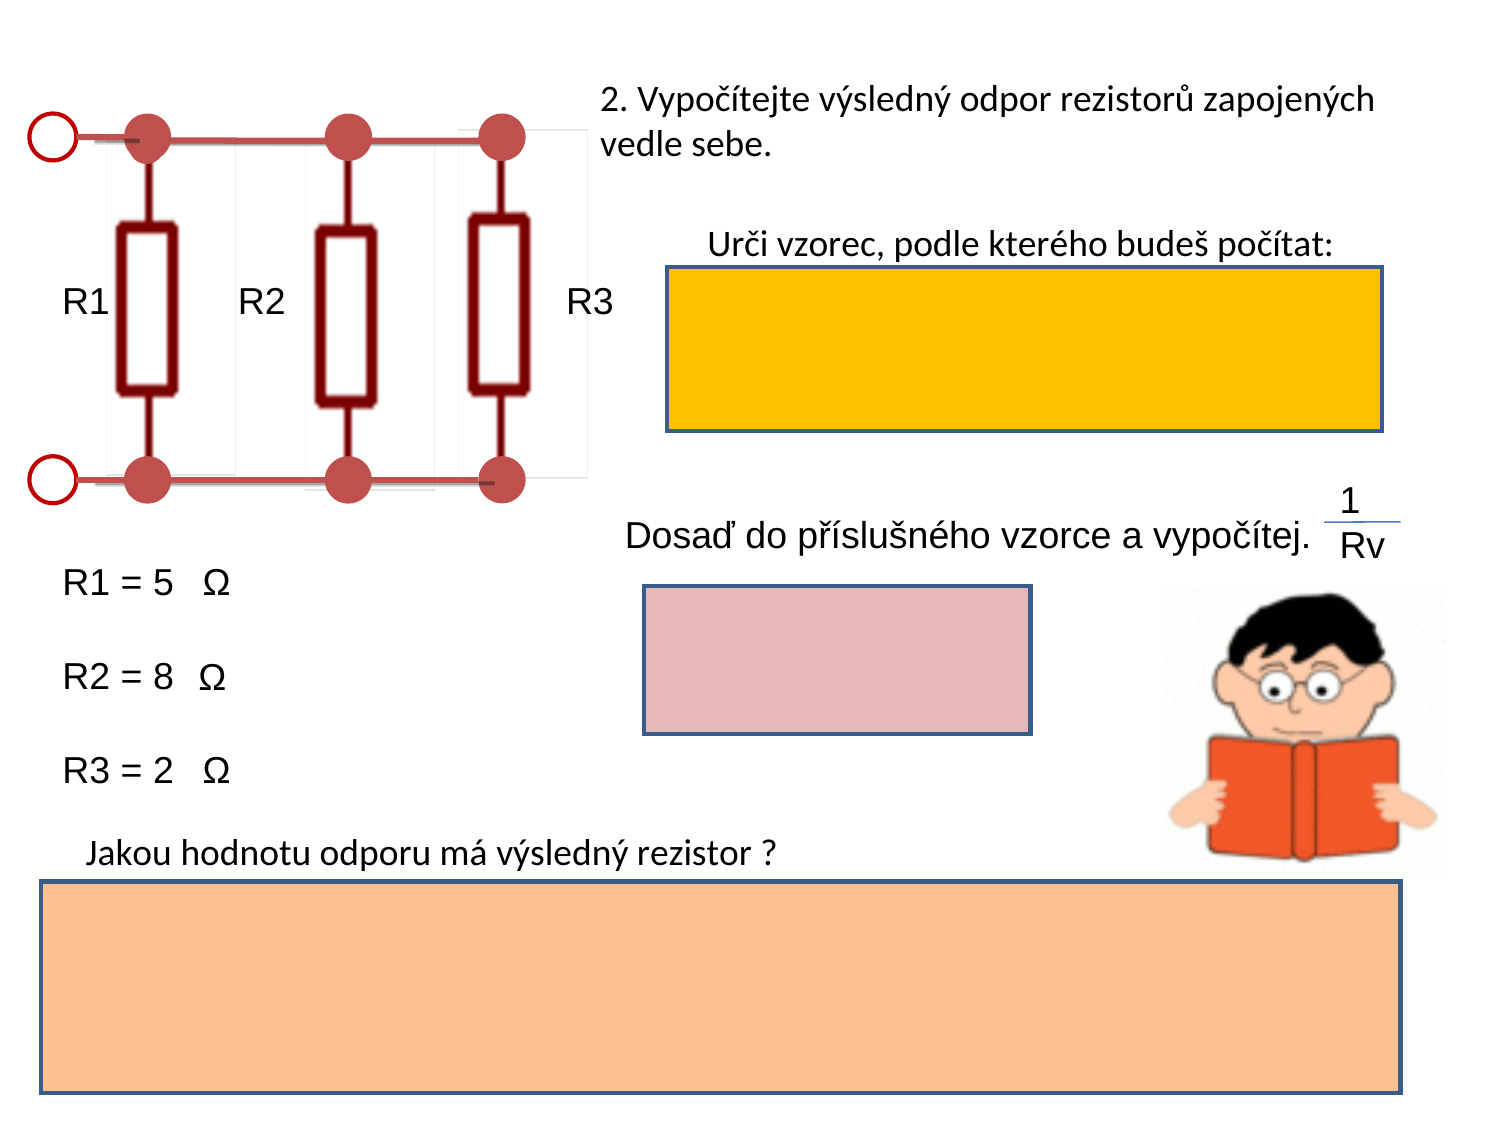

2. Vypočítejte výsledný odpor rezistorů zapojených
vedle sebe.
Urči vzorec, podle kterého budeš počítat:
R1
R2
R3
1
1
R1
1
R2
1
R3
=
+
+
Rv
1
Rv
Dosaď do příslušného vzorce a vypočítej.
R1 = 5
Ω
33
40
1
Rv
=
Ω
R2 = 8
Ω
R3 = 2
Ω
Jakou hodnotu odporu má výsledný rezistor ?
Hodnota odporu je převrácenou hodnotou zlomku 33
 40
.
40
33
= 1,21
Ω
Výsledný odpor rezistorů zapojených vedle sebe je 1,21 Ω.